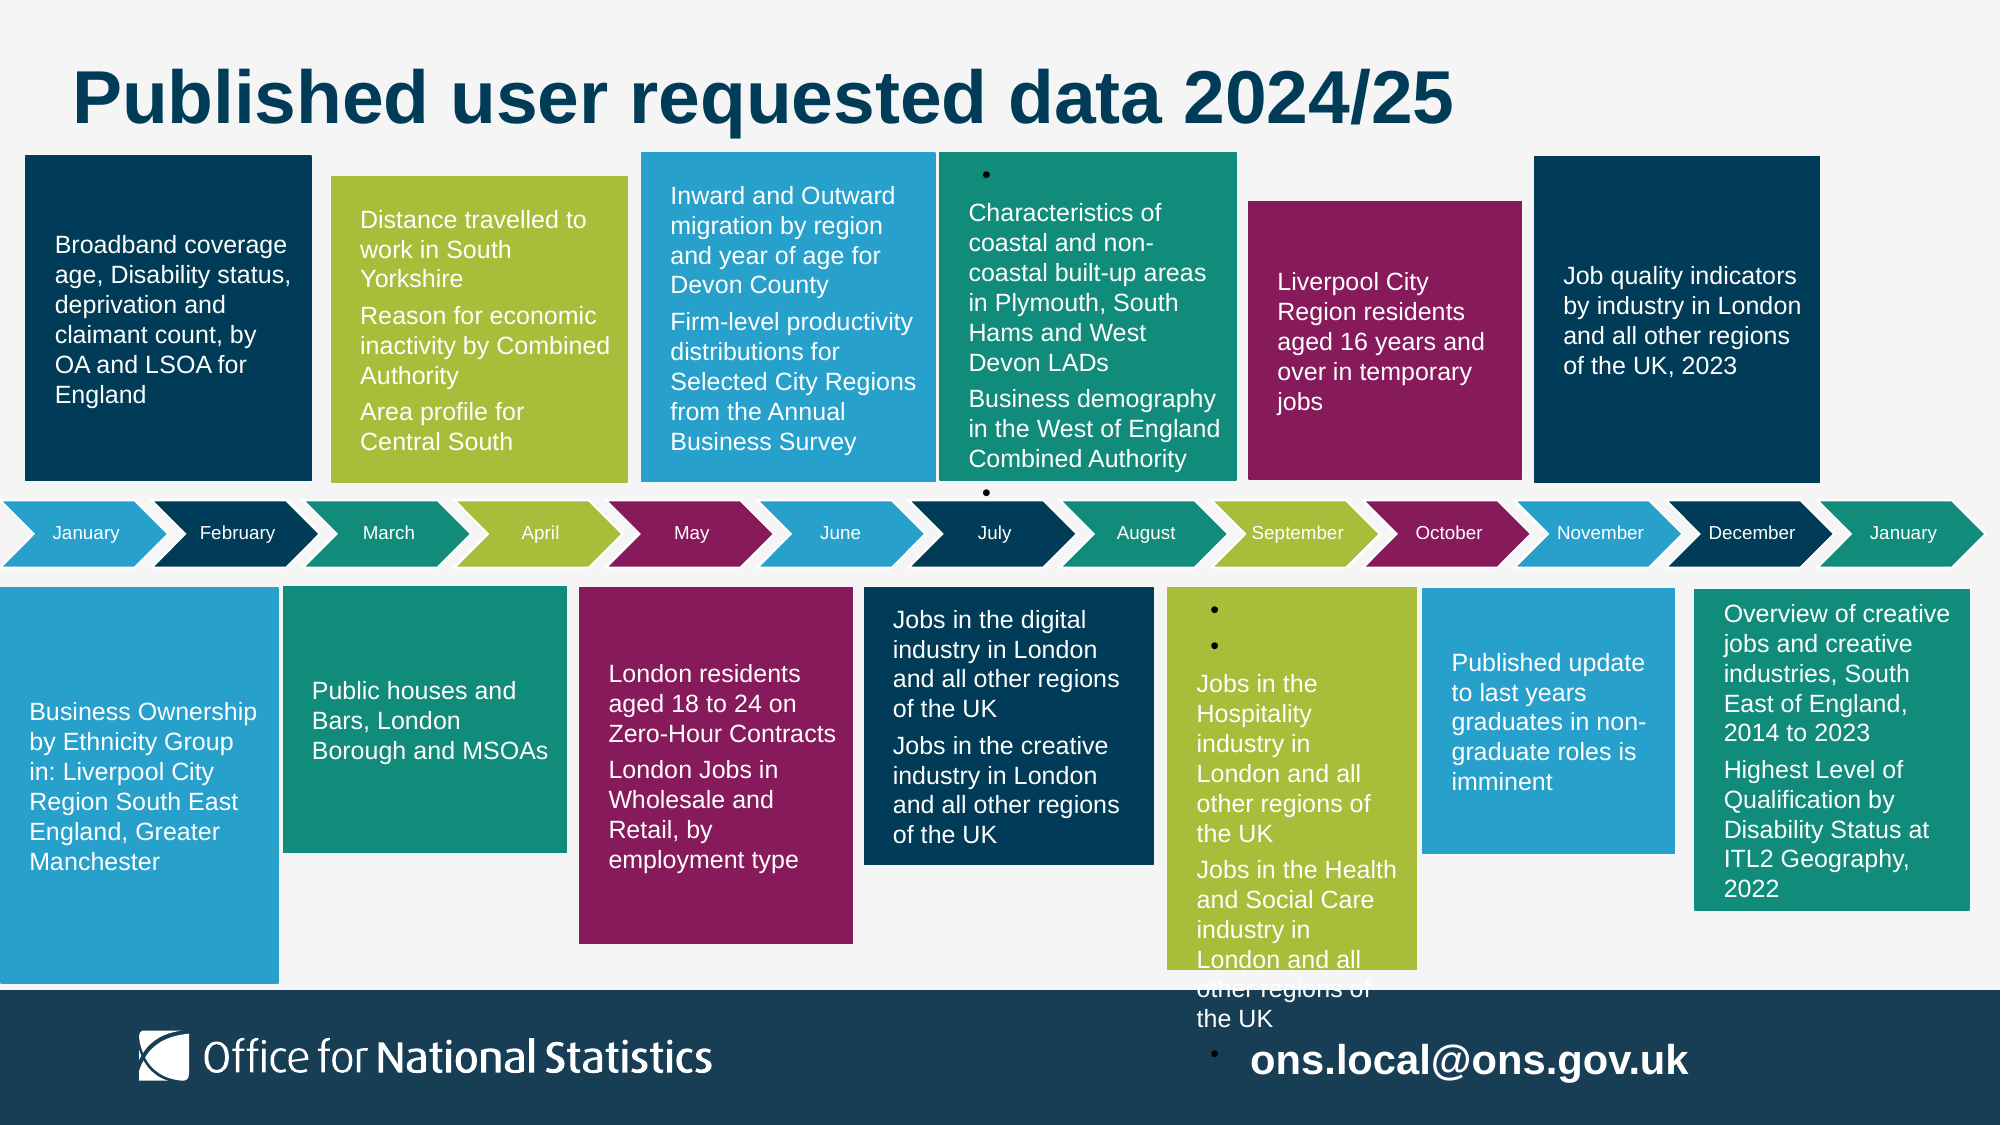

# Published user requested data 2024/25
Characteristics of coastal and non-coastal built-up areas in Plymouth, South Hams and West Devon LADs
Business demography in the West of England Combined Authority
Inward and Outward migration by region and year of age for Devon County
Firm-level productivity distributions for Selected City Regions from the Annual Business Survey
Broadband coverage age, Disability status, deprivation and claimant count, by OA and LSOA for England
Distance travelled to work in South Yorkshire
Reason for economic inactivity by Combined Authority
Area profile for Central South
Public houses and Bars, London Borough and MSOAs
Jobs in the digital industry in London and all other regions of the UK
Jobs in the creative industry in London and all other regions of the UK
London residents aged 18 to 24 on Zero-Hour Contracts
London Jobs in Wholesale and Retail, by employment type
Business Ownership by Ethnicity Group in: Liverpool City Region South East England, Greater Manchester
Job quality indicators by industry in London and all other regions of the UK, 2023
Liverpool City Region residents aged 16 years and over in temporary jobs
January
February
March
April
May
June
July
August
September
October
November
December
January
Jobs in the Hospitality industry in London and all other regions of the UK
Jobs in the Health and Social Care industry in London and all other regions of the UK
Published update to last years graduates in non-graduate roles is imminent
Overview of creative jobs and creative industries, South East of England, 2014 to 2023
Highest Level of Qualification by Disability Status at ITL2 Geography, 2022
ons.local@ons.gov.uk